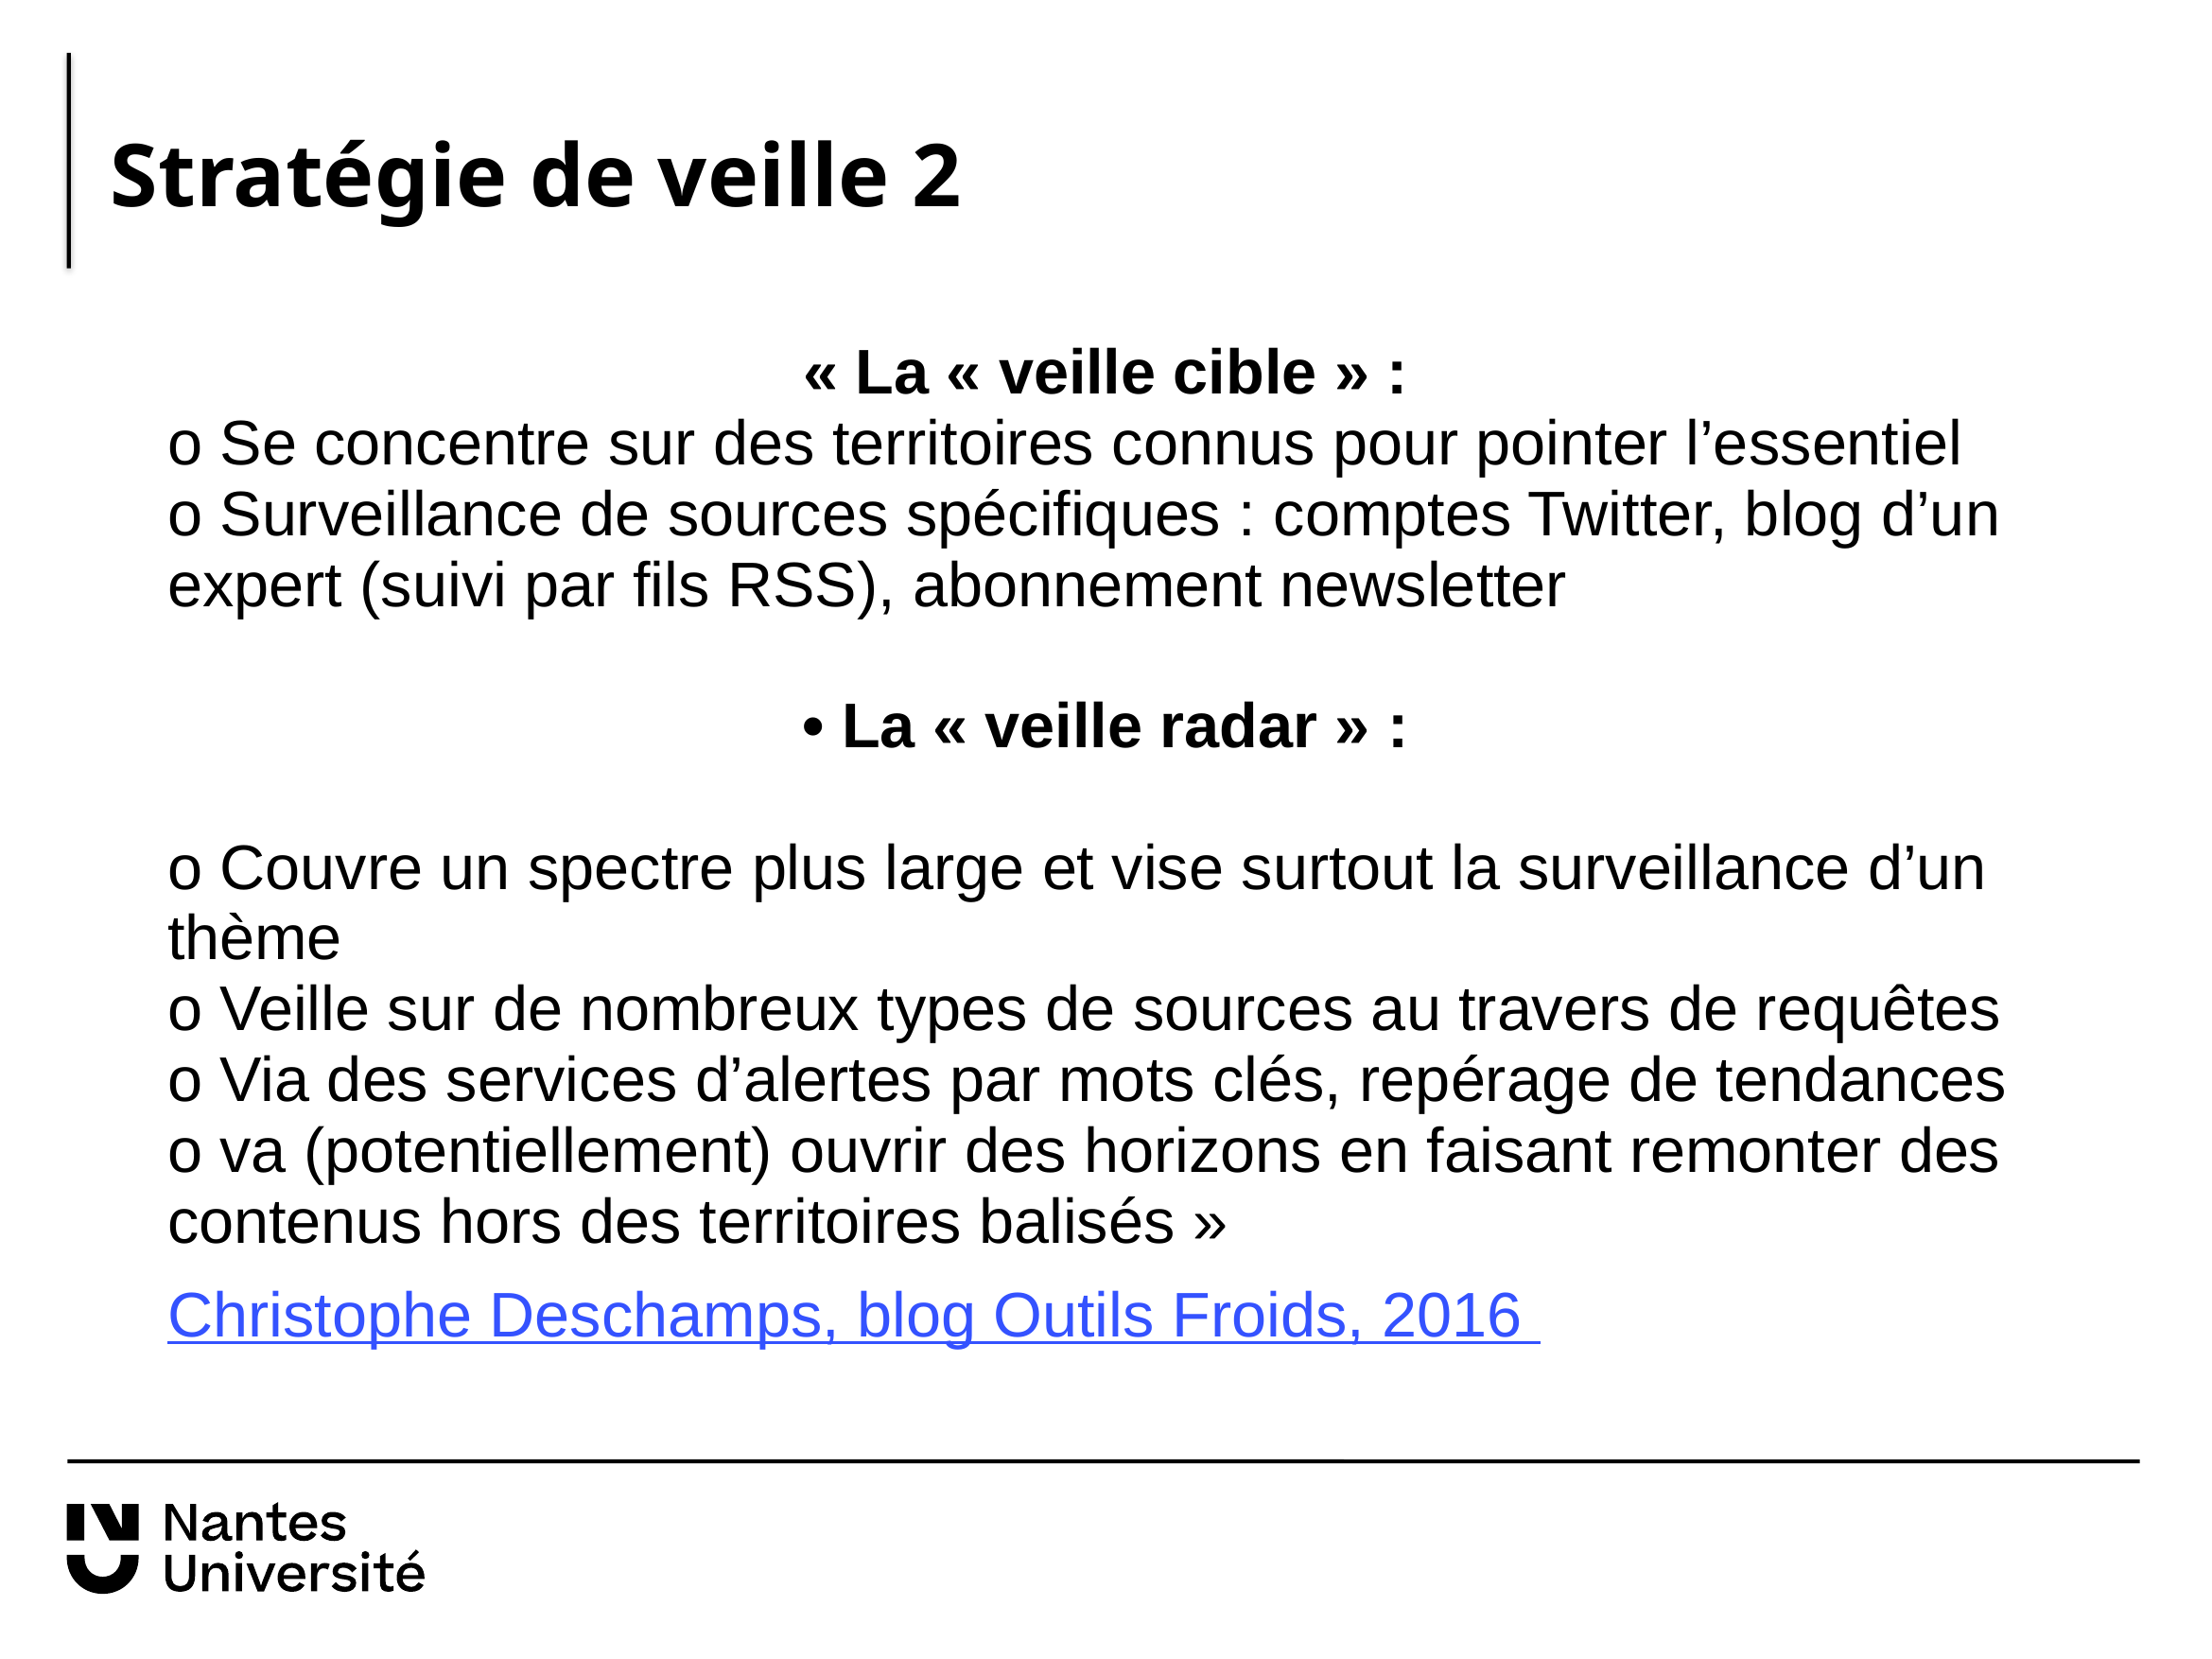

# Stratégie de veille 2
« La « veille cible » :
o Se concentre sur des territoires connus pour pointer l’essentiel
o Surveillance de sources spécifiques : comptes Twitter, blog d’un
expert (suivi par fils RSS), abonnement newsletter
• La « veille radar » :
o Couvre un spectre plus large et vise surtout la surveillance d’un
thème
o Veille sur de nombreux types de sources au travers de requêtes
o Via des services d’alertes par mots clés, repérage de tendances
o va (potentiellement) ouvrir des horizons en faisant remonter des
contenus hors des territoires balisés »
Christophe Deschamps, blog Outils Froids, 2016